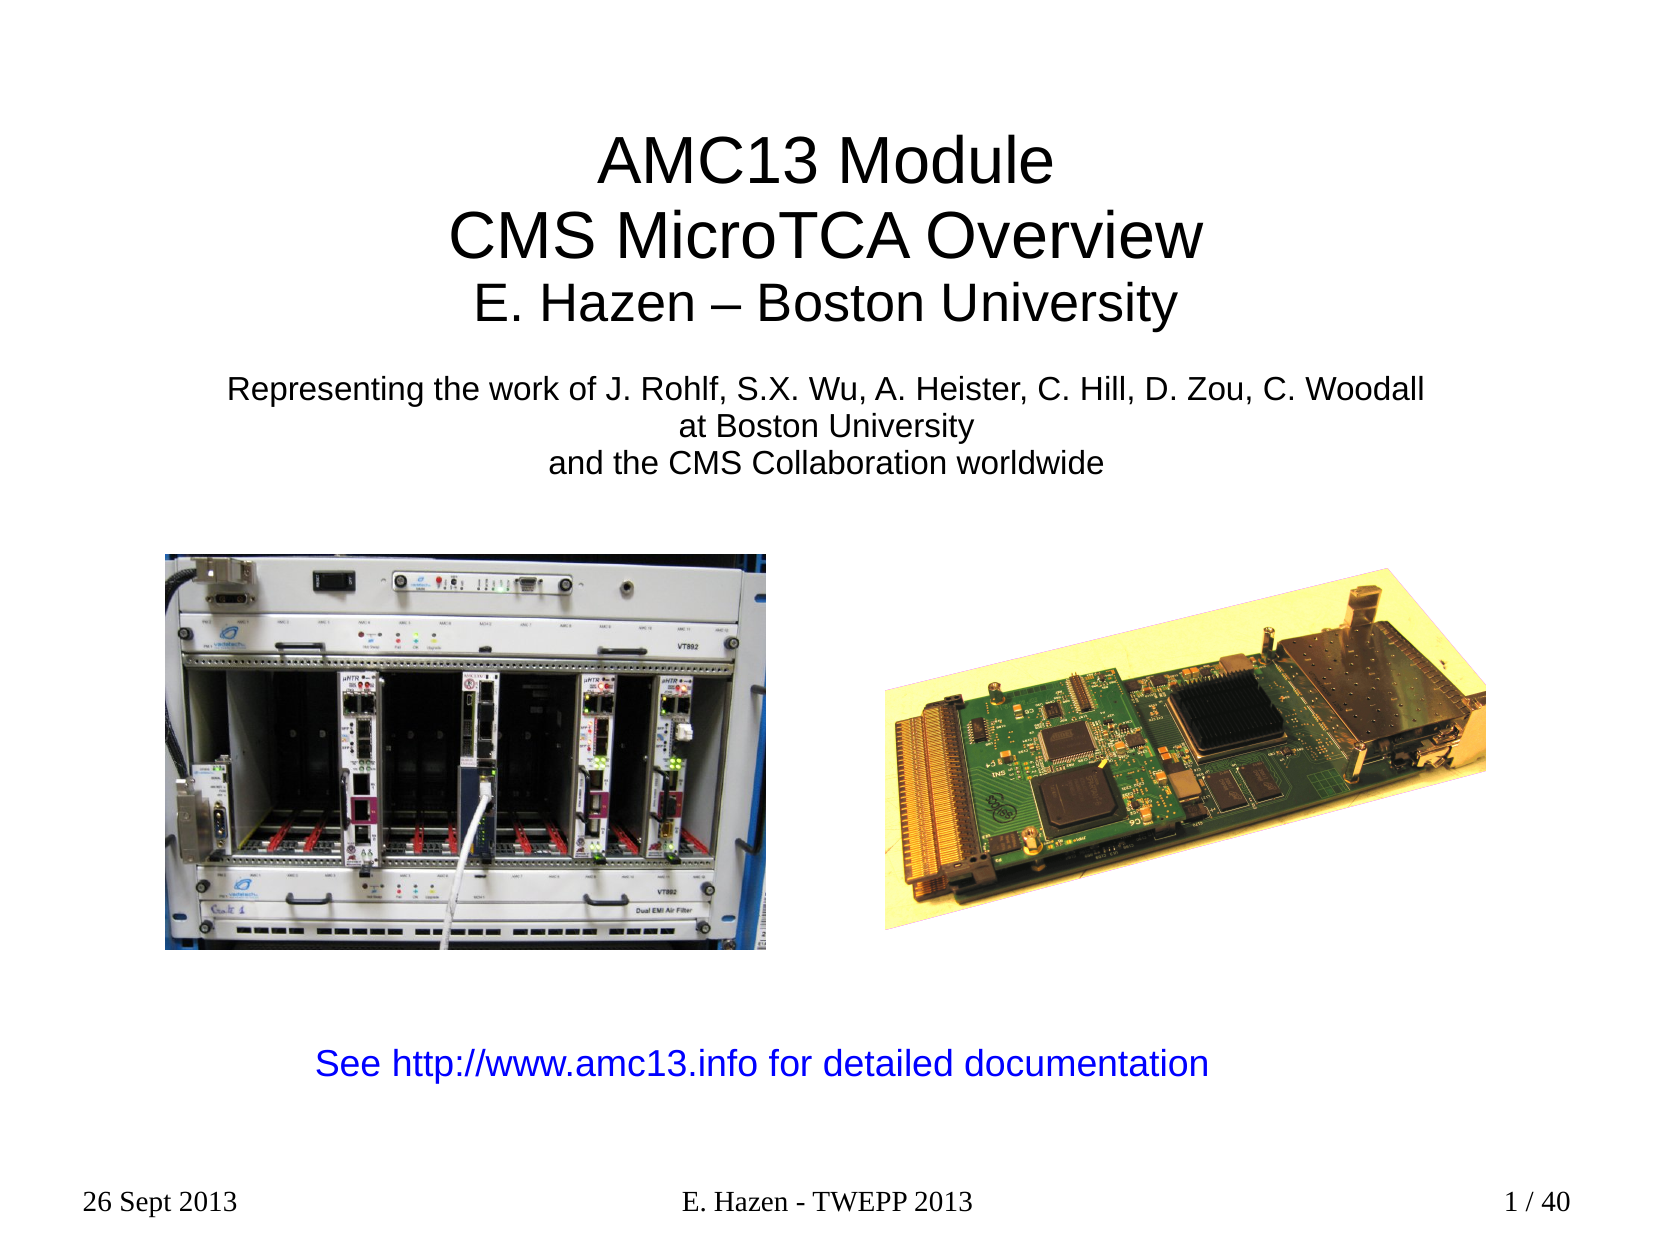

# AMC13 Module
CMS MicroTCA Overview
E. Hazen – Boston University
Representing the work of J. Rohlf, S.X. Wu, A. Heister, C. Hill, D. Zou, C. Woodall
at Boston University
and the CMS Collaboration worldwide
See http://www.amc13.info for detailed documentation
26 Sept 2013
E. Hazen - TWEPP 2013
1